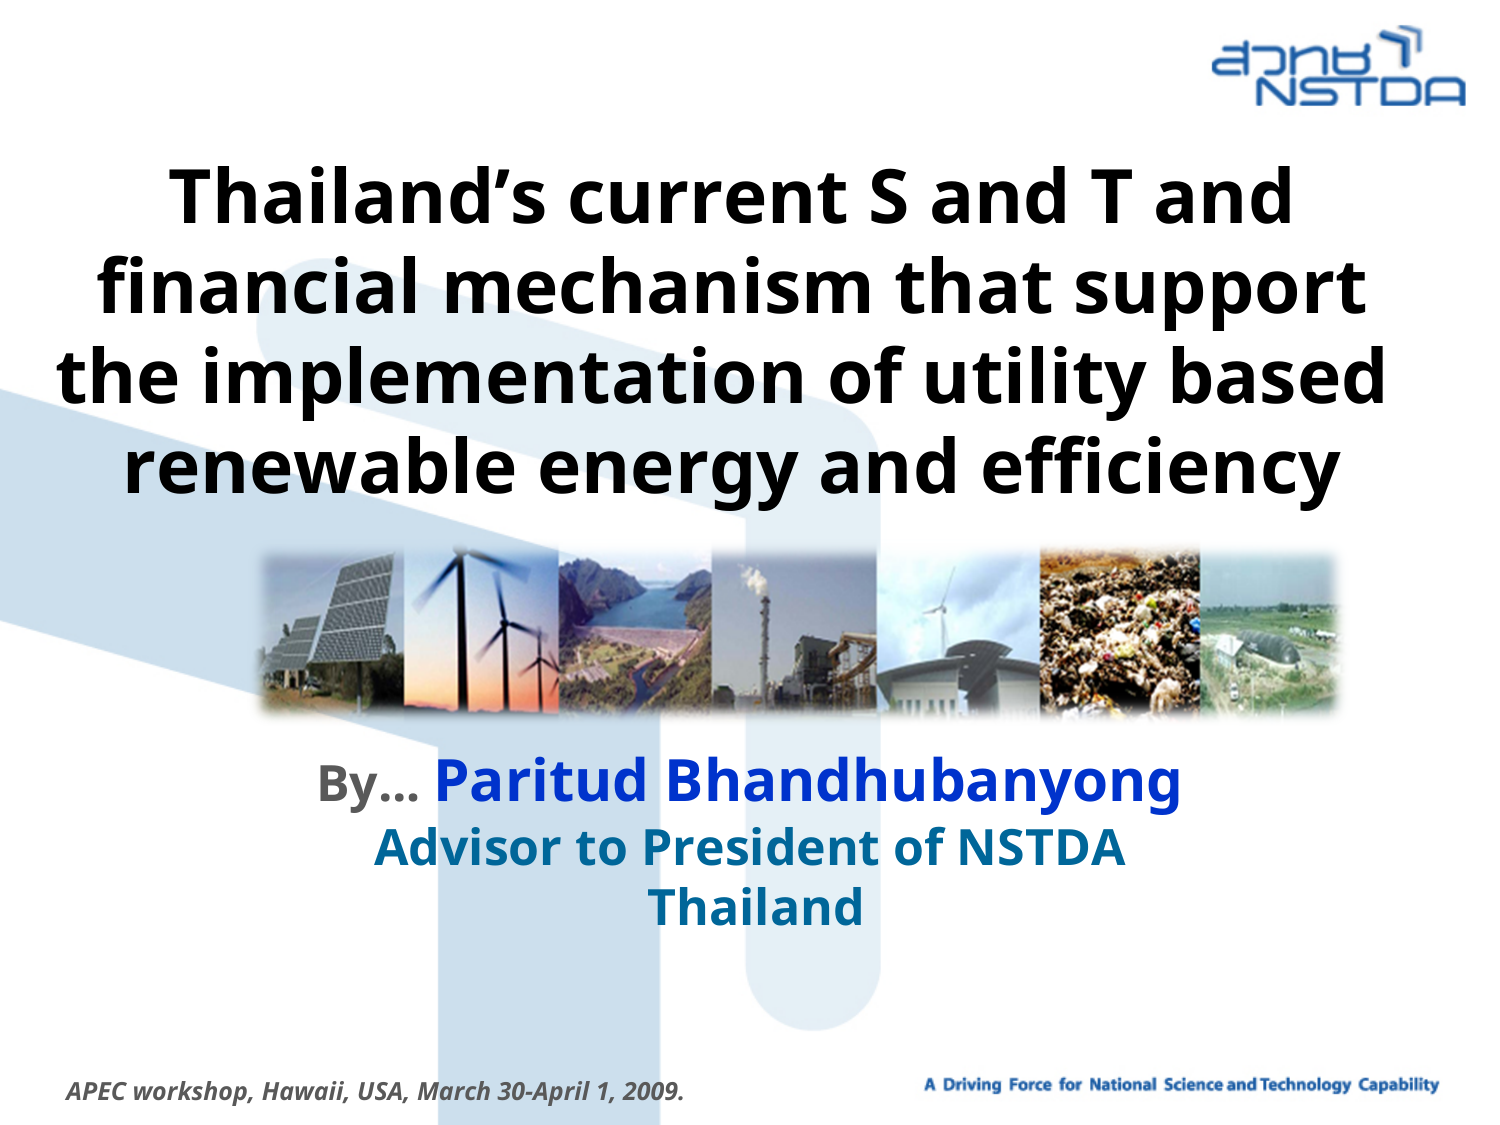

# Thailand’s current S and T and financial mechanism that support the implementation of utility based renewable energy and efficiency
By... Paritud Bhandhubanyong
Advisor to President of NSTDA
 Thailand
 APEC workshop, Hawaii, USA, March 30-April 1, 2009.